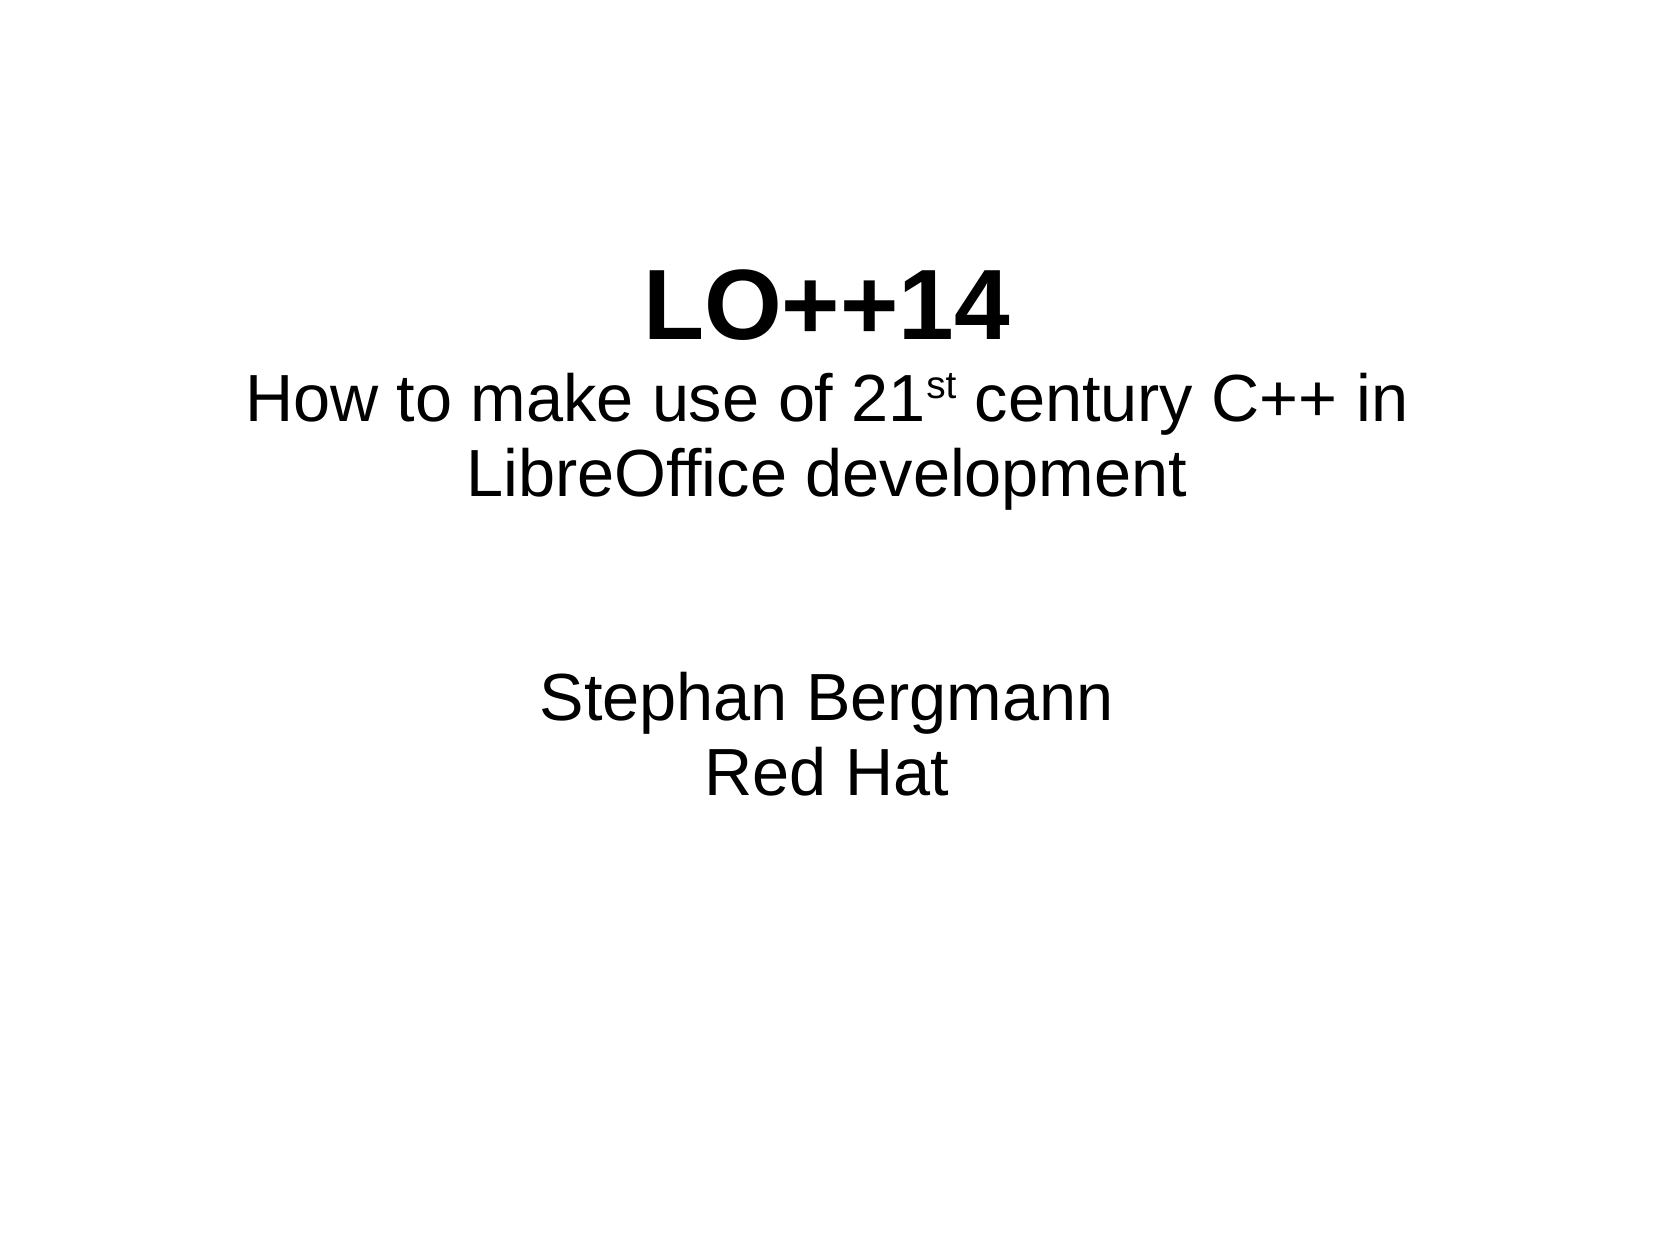

# LO++14
How to make use of 21st century C++ in LibreOffice development
Stephan Bergmann
Red Hat